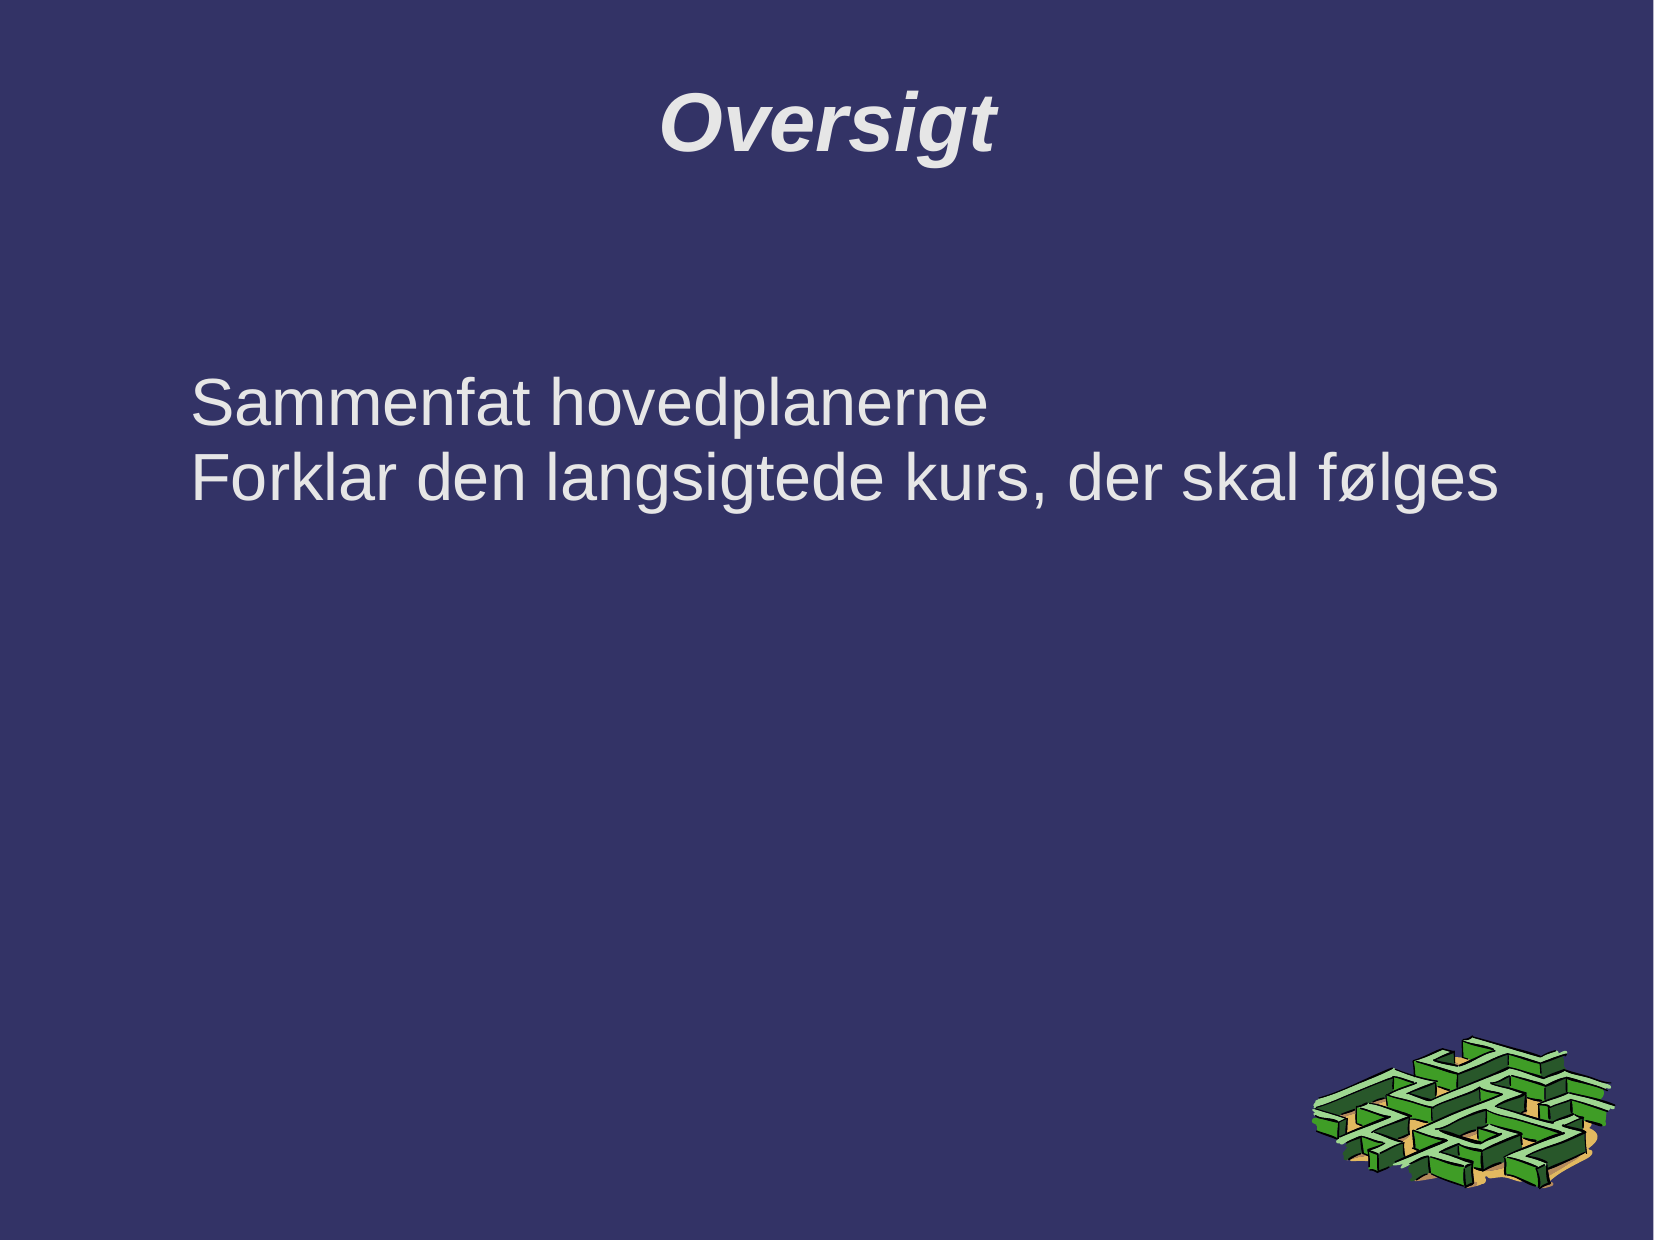

# Oversigt
Sammenfat hovedplanerne
Forklar den langsigtede kurs, der skal følges